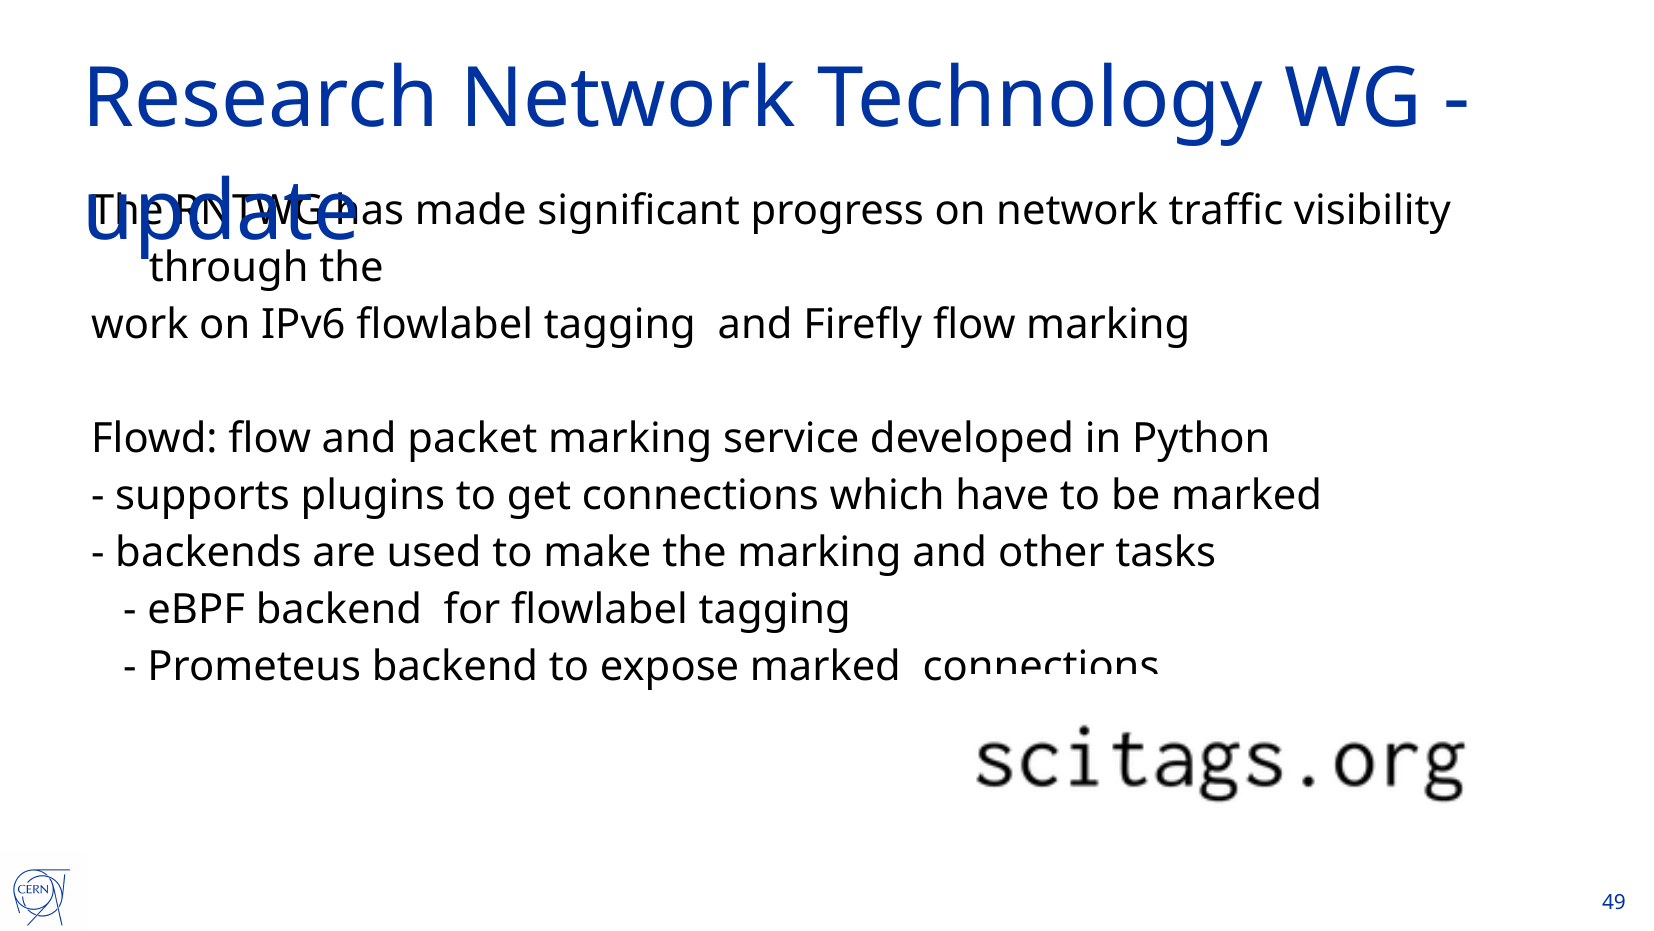

# Research Network Technology WG - update
The RNTWG has made significant progress on network traffic visibility through the
work on IPv6 flowlabel tagging and Firefly flow marking
Flowd: flow and packet marking service developed in Python
- supports plugins to get connections which have to be marked
- backends are used to make the marking and other tasks
 - eBPF backend for flowlabel tagging
 - Prometeus backend to expose marked connections
49